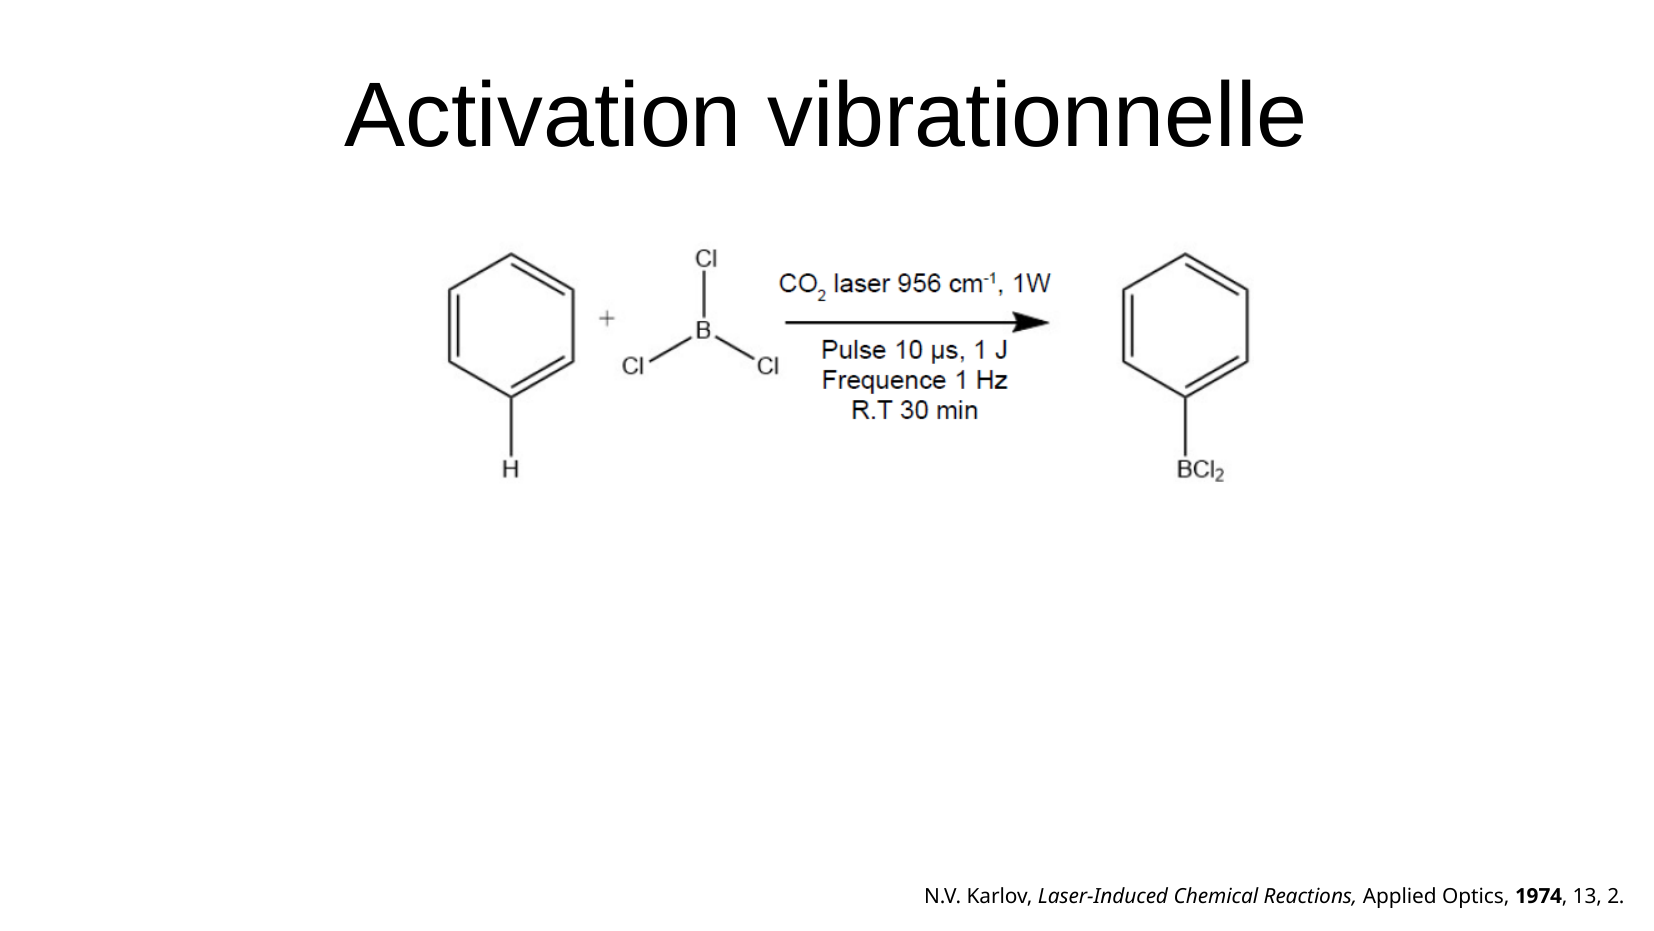

# Activation vibrationnelle
N.V. Karlov, Laser-Induced Chemical Reactions, Applied Optics, 1974, 13, 2.